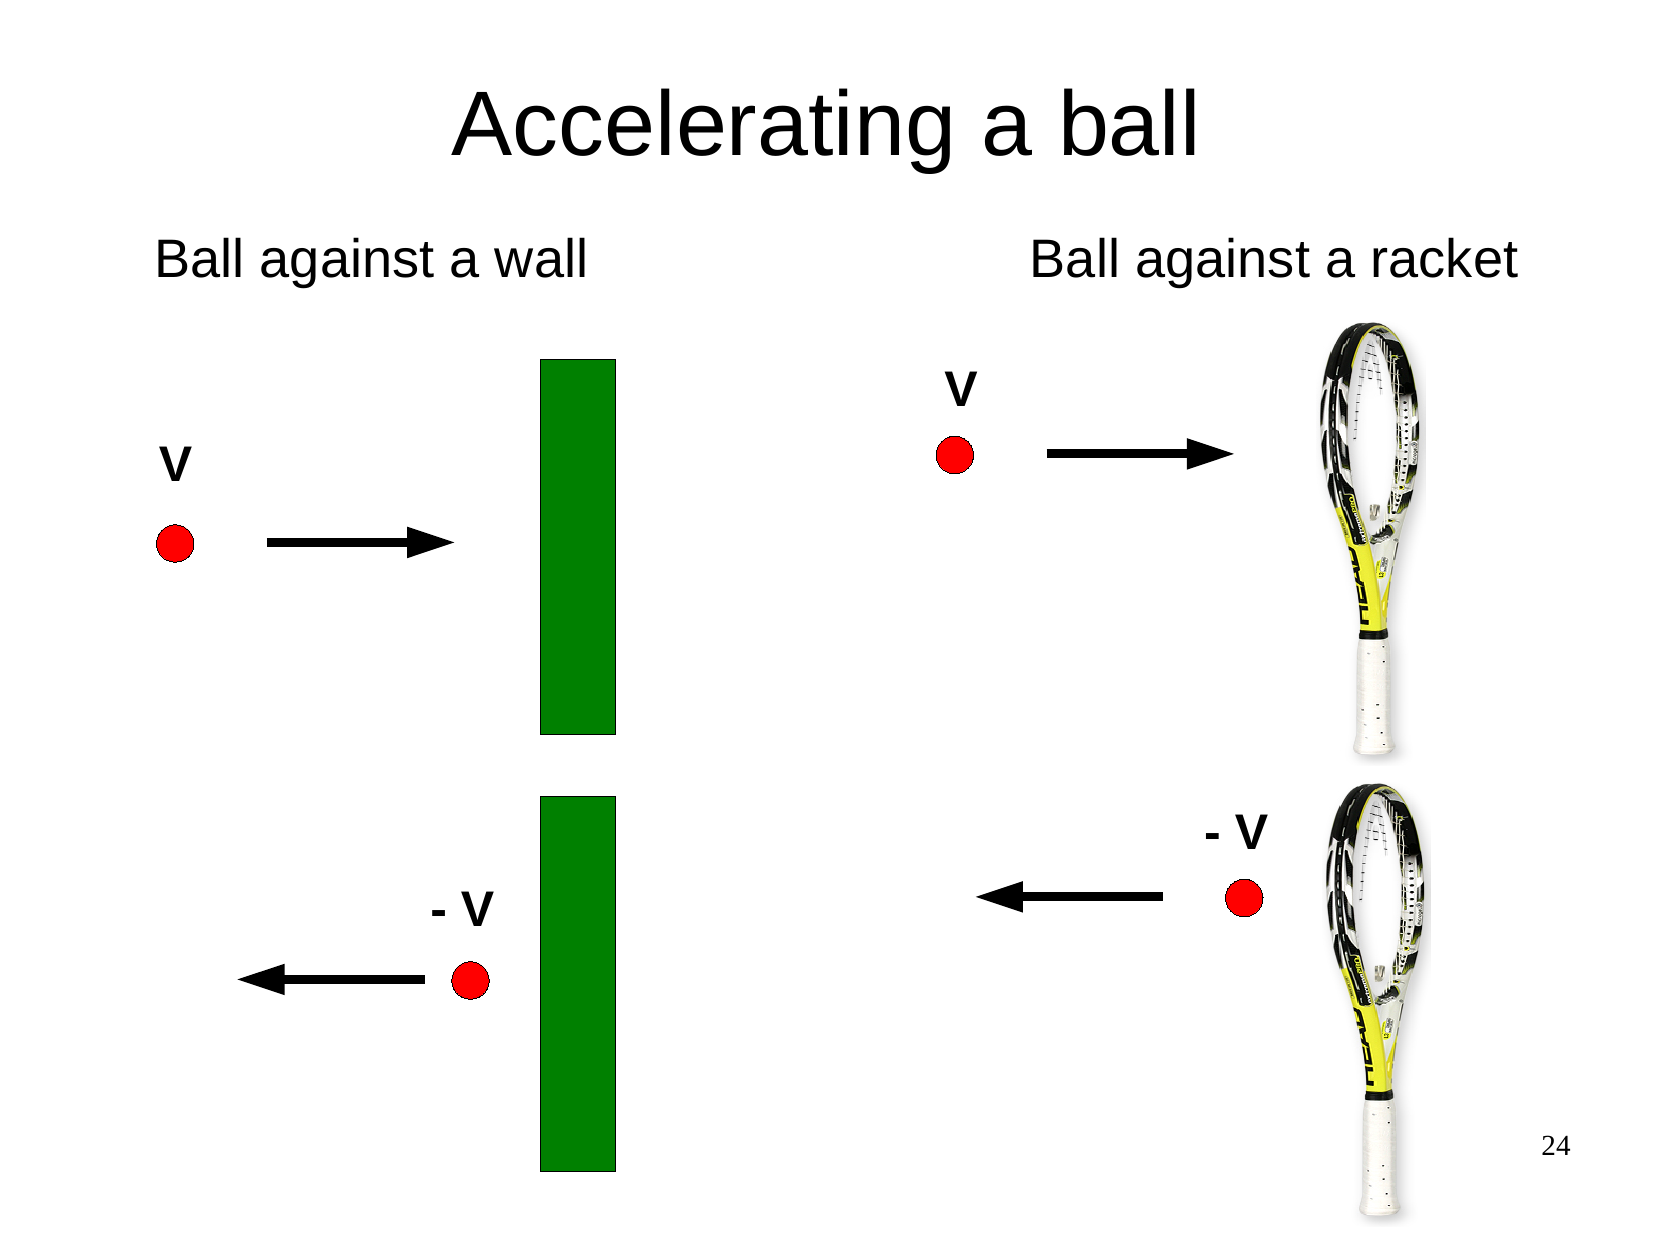

# Accelerating a ball
Ball against a wall
Ball against a racket
V
V
- V
- V
24